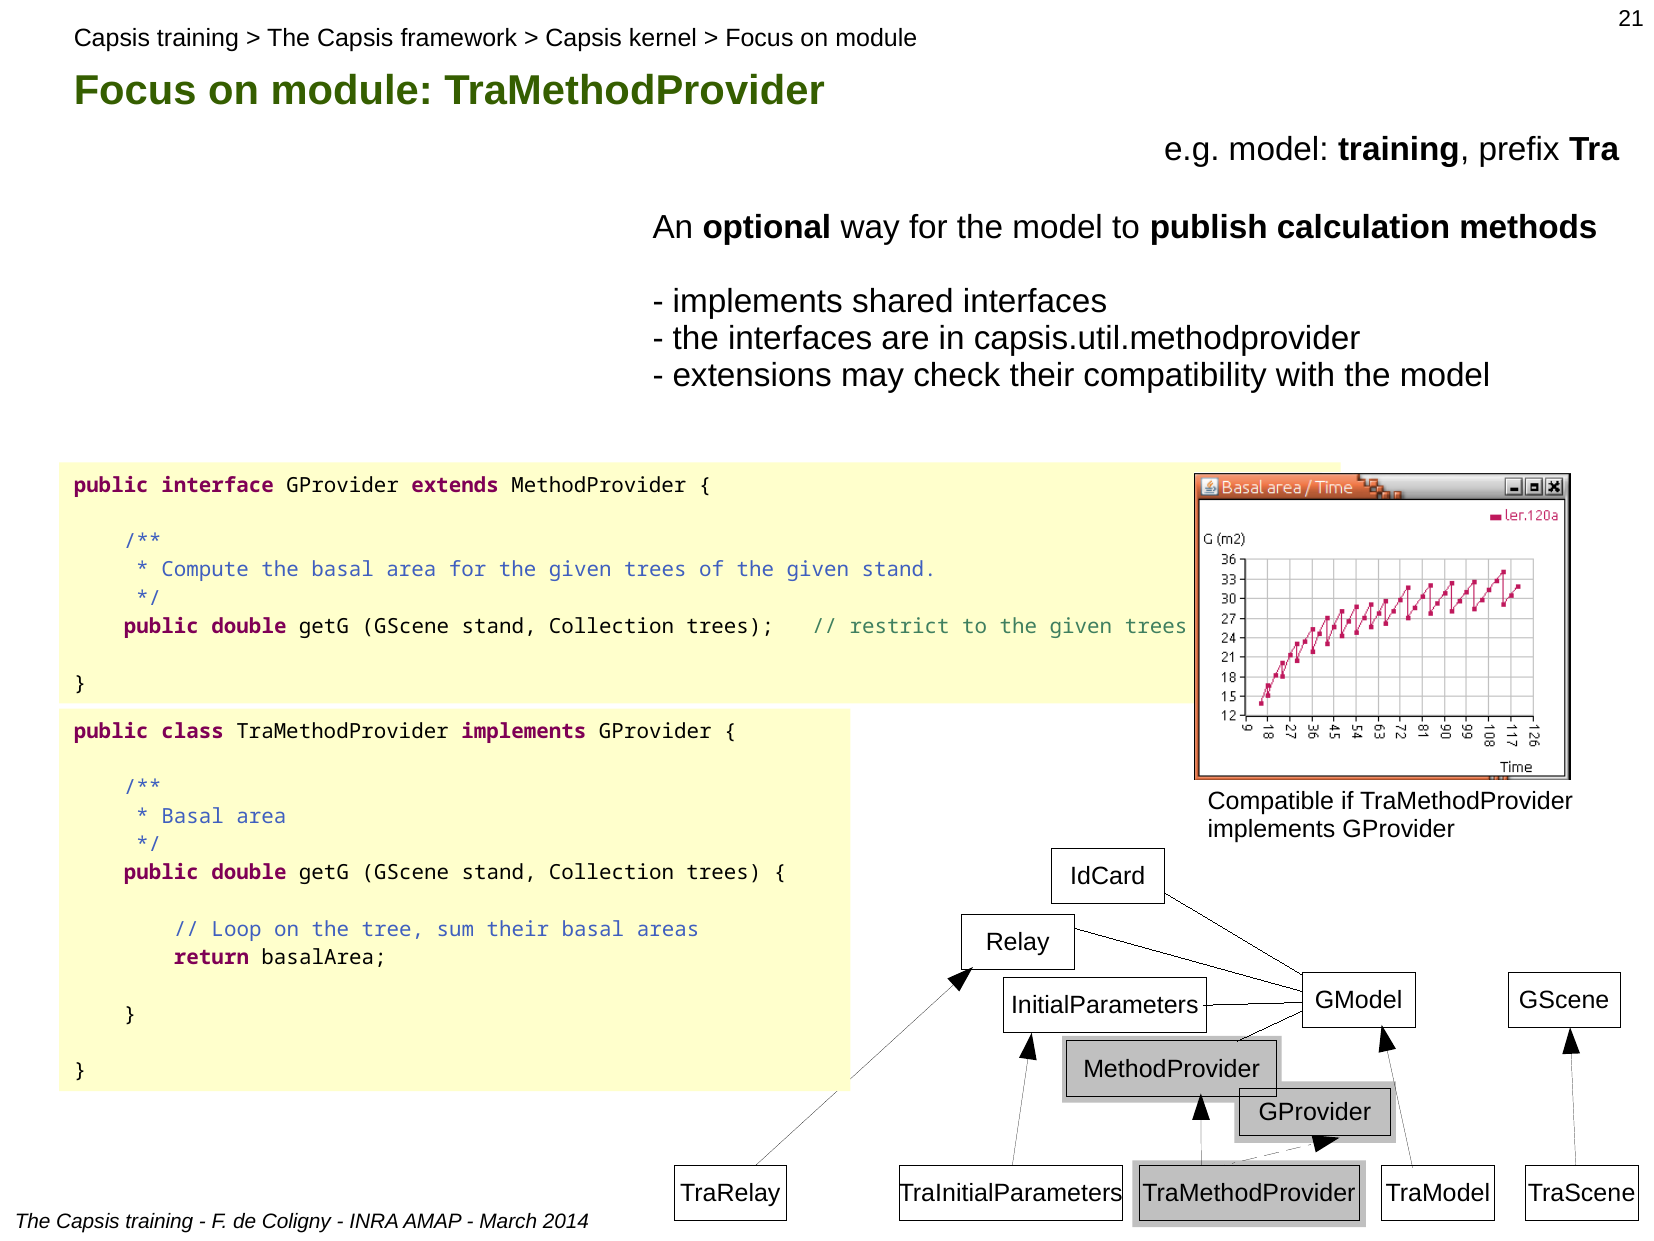

21
Capsis training > The Capsis framework > Capsis kernel > Focus on module
Focus on module: TraMethodProvider
e.g. model: training, prefix Tra
An optional way for the model to publish calculation methods
- implements shared interfaces
- the interfaces are in capsis.util.methodprovider
- extensions may check their compatibility with the model
public interface GProvider extends MethodProvider {
 /**
 * Compute the basal area for the given trees of the given stand.
 */
 public double getG (GScene stand, Collection trees);	// restrict to the given trees if any
}
public class TraMethodProvider implements GProvider {
 /**
 * Basal area
 */
 public double getG (GScene stand, Collection trees) {
 // Loop on the tree, sum their basal areas
 return basalArea;
 }
}
Compatible if TraMethodProvider implements GProvider
IdCard
Relay
GModel
GScene
InitialParameters
MethodProvider
TraRelay
TraInitialParameters
TraMethodProvider
TraModel
TraScene
GProvider
The Capsis training - F. de Coligny - INRA AMAP - March 2014